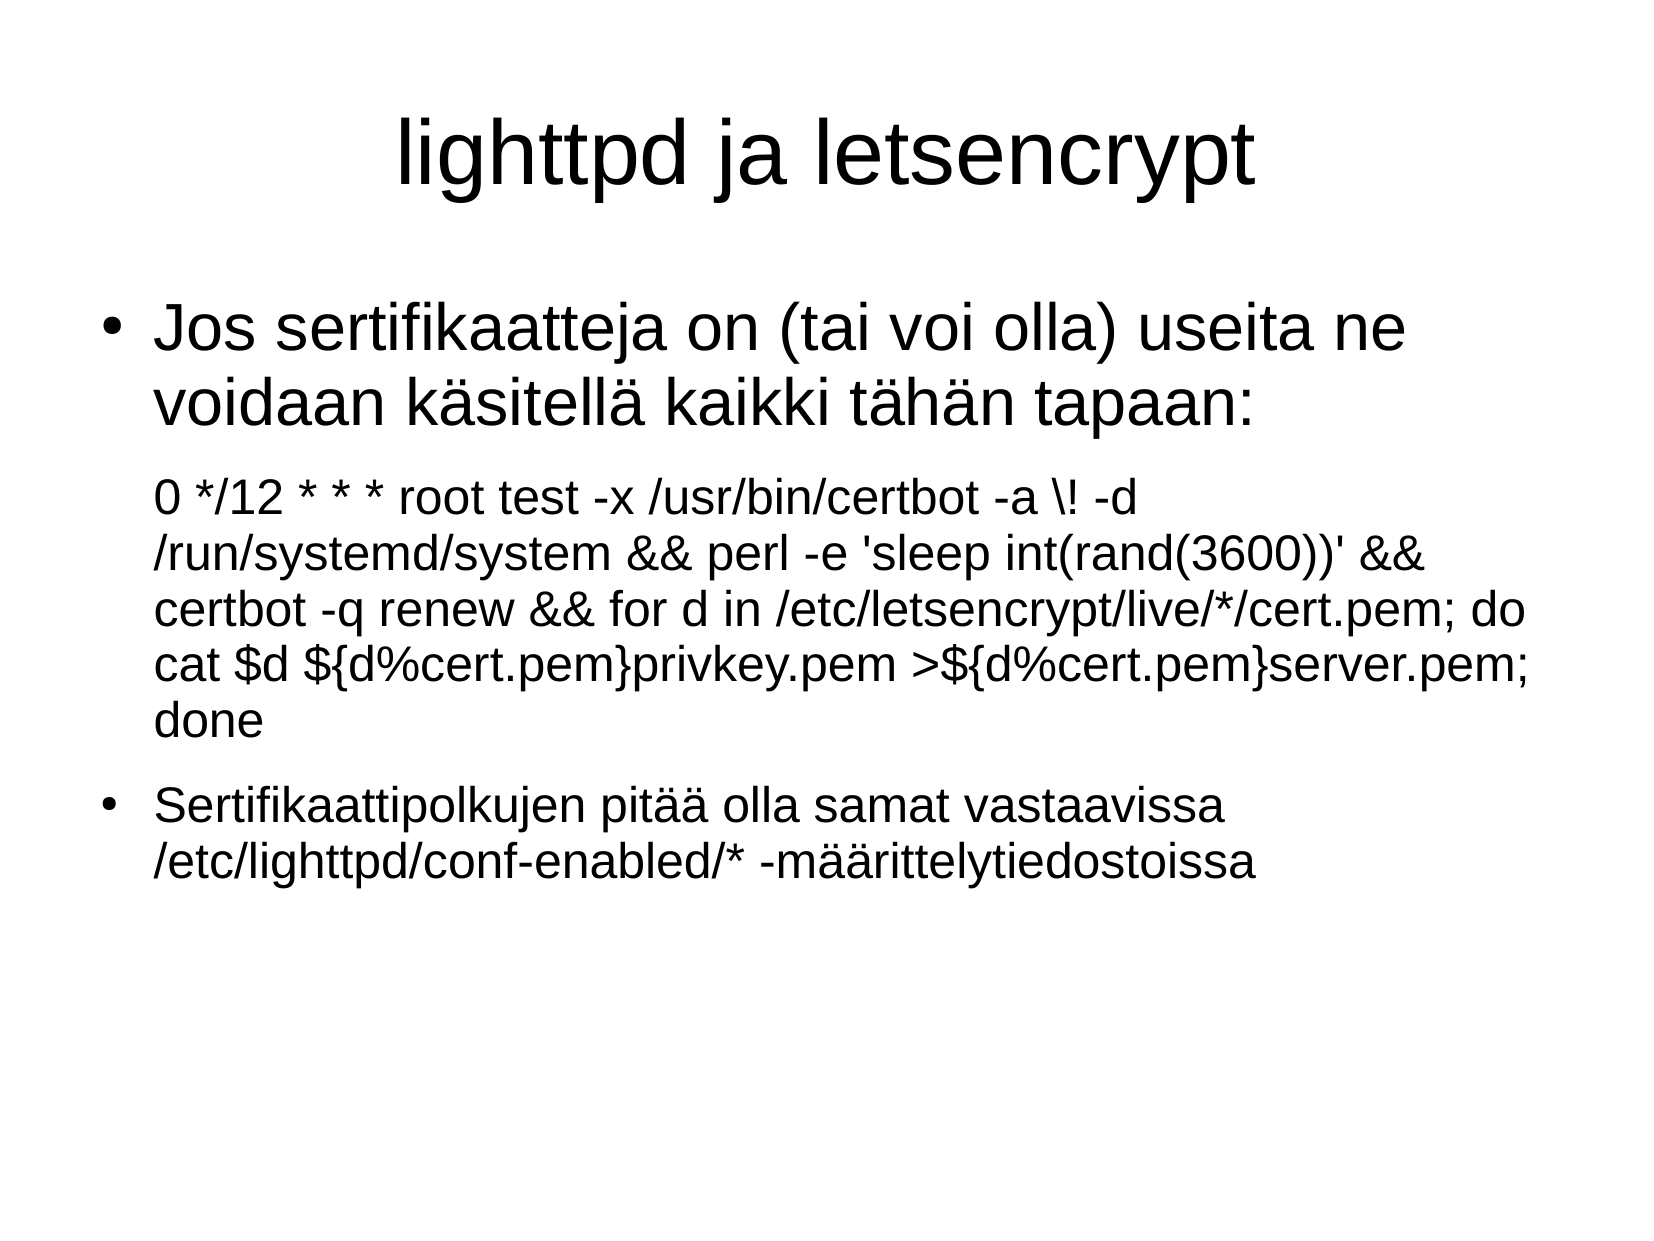

# lighttpd ja letsencrypt
Jos sertifikaatteja on (tai voi olla) useita ne voidaan käsitellä kaikki tähän tapaan:
0 */12 * * * root test -x /usr/bin/certbot -a \! -d /run/systemd/system && perl -e 'sleep int(rand(3600))' && certbot -q renew && for d in /etc/letsencrypt/live/*/cert.pem; do cat $d ${d%cert.pem}privkey.pem >${d%cert.pem}server.pem; done
Sertifikaattipolkujen pitää olla samat vastaavissa /etc/lighttpd/conf-enabled/* -määrittelytiedostoissa